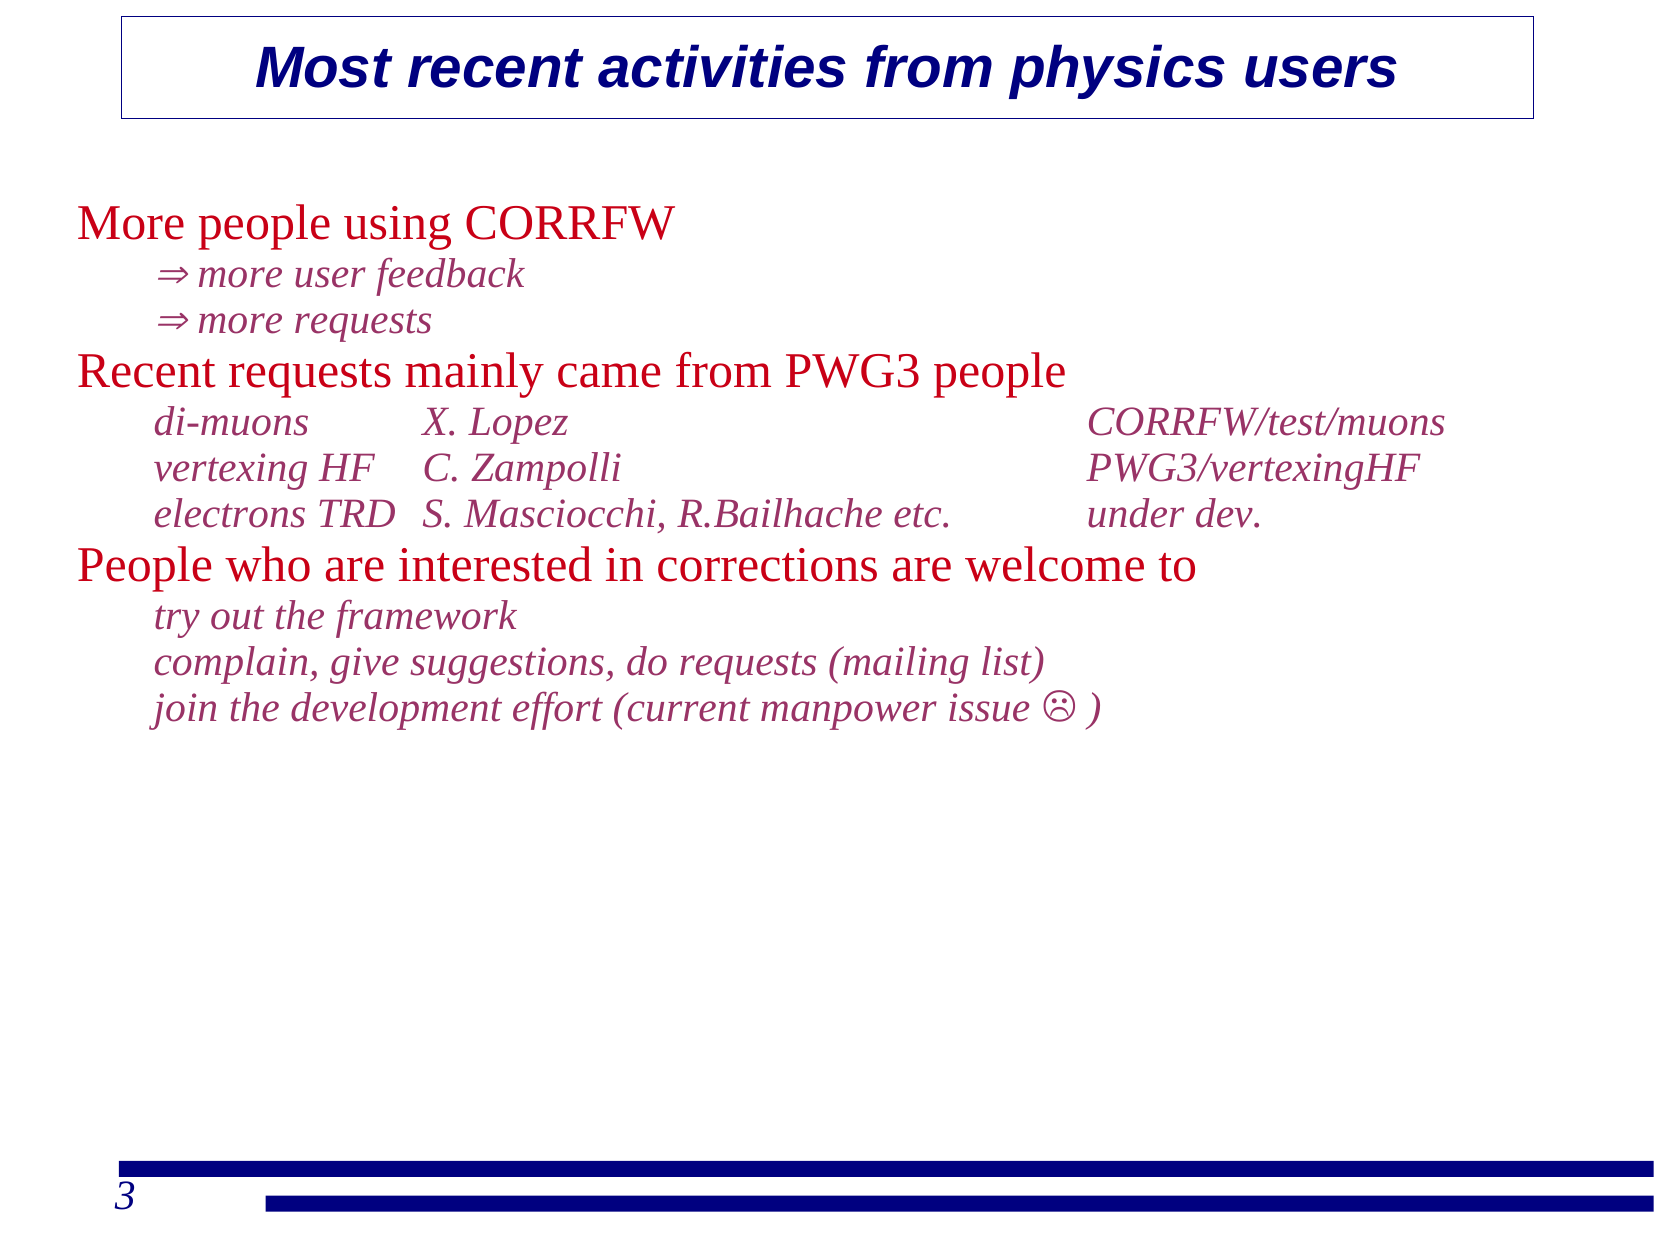

# Most recent activities from physics users
More people using CORRFW
⇒ more user feedback
⇒ more requests
Recent requests mainly came from PWG3 people
di-muons 		X. Lopez								CORRFW/test/muons
vertexing HF	C. Zampolli 							PWG3/vertexingHF
electrons TRD	S. Masciocchi, R.Bailhache etc.		under dev.
People who are interested in corrections are welcome to
try out the framework
complain, give suggestions, do requests (mailing list)
join the development effort (current manpower issue ☹ )